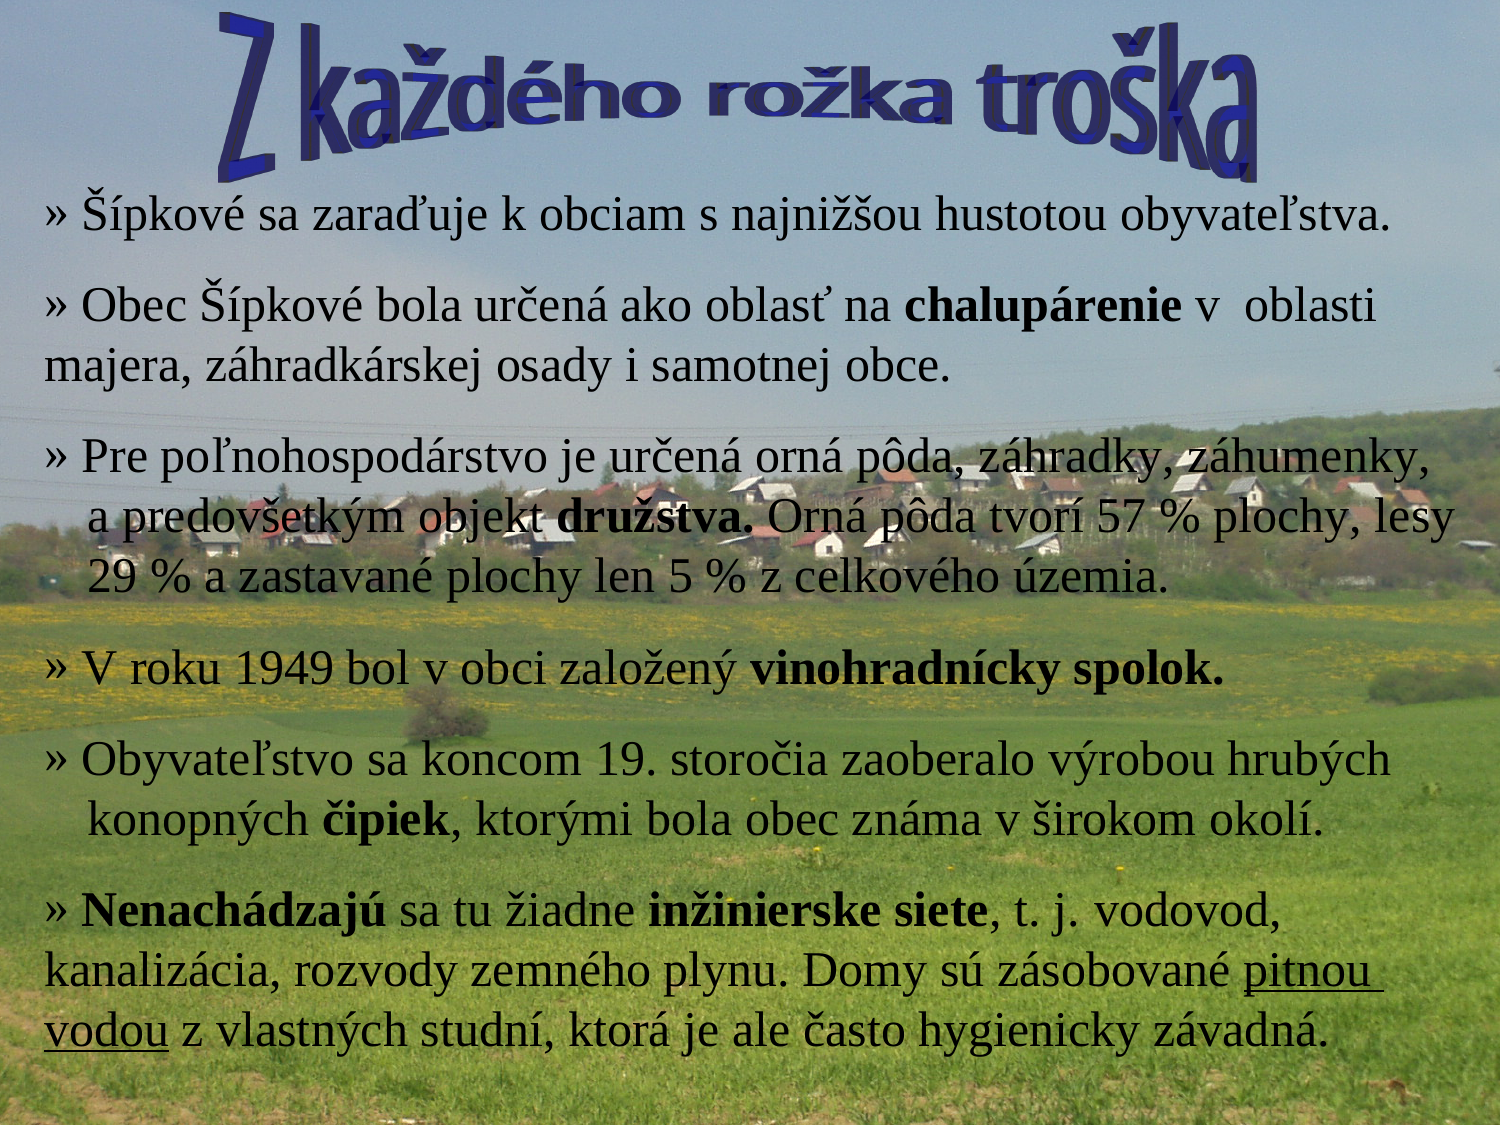

Z každého rožka troška
 Šípkové sa zaraďuje k obciam s najnižšou hustotou obyvateľstva.
 Obec Šípkové bola určená ako oblasť na chalupárenie v 	oblasti 	majera, záhradkárskej osady i samotnej obce.
 Pre poľnohospodárstvo je určená orná pôda, záhradky, záhumenky, 	a predovšetkým objekt družstva. Orná pôda tvorí 57 % plochy, lesy 	29 % a zastavané plochy len 5 % z celkového územia.
 V roku 1949 bol v obci založený vinohradnícky spolok.
 Obyvateľstvo sa koncom 19. storočia zaoberalo výrobou hrubých 	konopných čipiek, ktorými bola obec známa v širokom okolí.
 Nenachádzajú sa tu žiadne inžinierske siete, t. j. 	vodovod, 	kanalizácia, rozvody zemného plynu. Domy sú zásobované pitnou 	vodou z vlastných studní, ktorá je ale často hygienicky závadná.